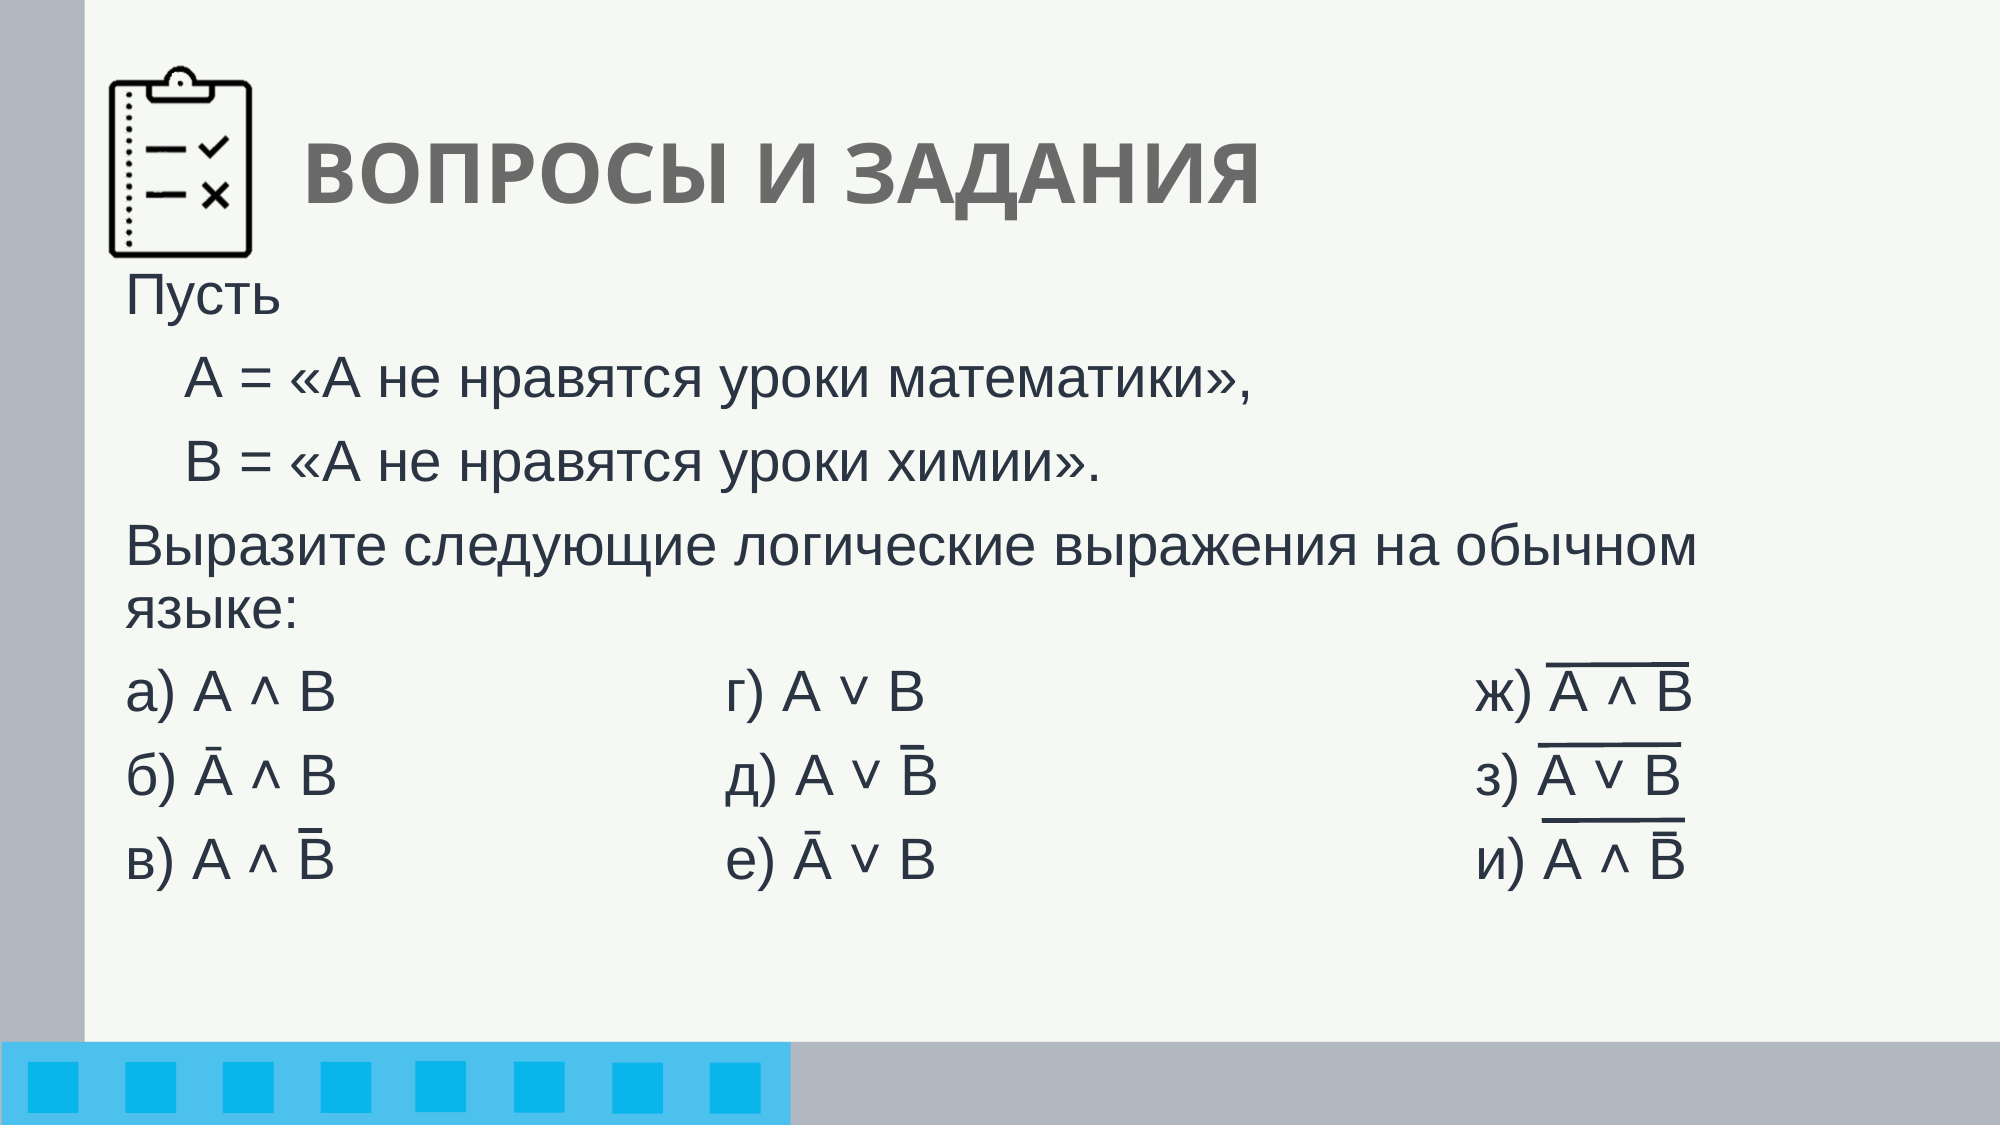

# ВОПРОСЫ И ЗАДАНИЯ
Пусть
А = «А не нравятся уроки математики»,
В = «А не нравятся уроки химии».
Выразите следующие логические выражения на обычном языке:
а) A ˄ B			г) А ˅ B				ж) А ˄ B
б) Ā ˄ B			д) A ˅ B				з) А ˅ B
в) A ˄ B			е) Ā ˅ B				и) А ˄ B